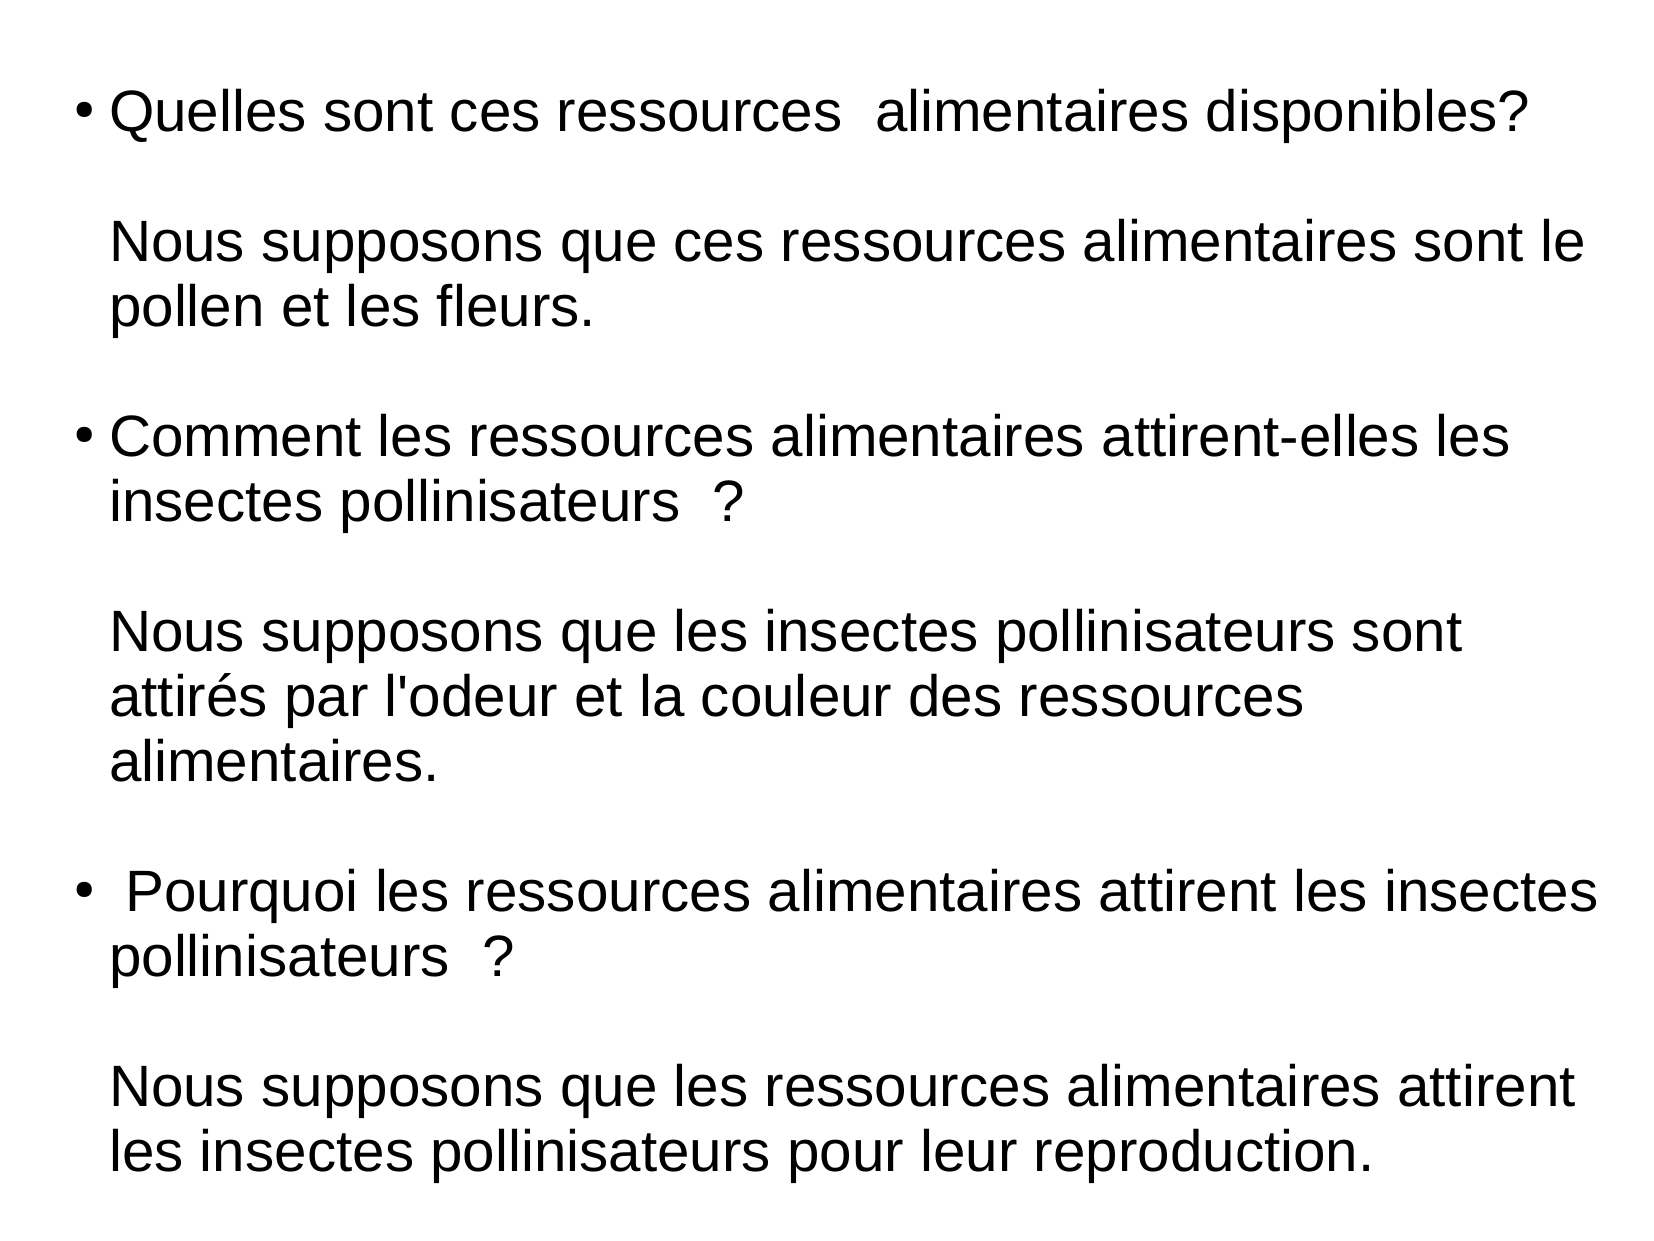

Quelles sont ces ressources  alimentaires disponibles?
Nous supposons que ces ressources alimentaires sont le pollen et les fleurs.
Comment les ressources alimentaires attirent-elles les insectes pollinisateurs  ?
Nous supposons que les insectes pollinisateurs sont attirés par l'odeur et la couleur des ressources alimentaires.
 Pourquoi les ressources alimentaires attirent les insectes pollinisateurs  ?
Nous supposons que les ressources alimentaires attirent les insectes pollinisateurs pour leur reproduction.